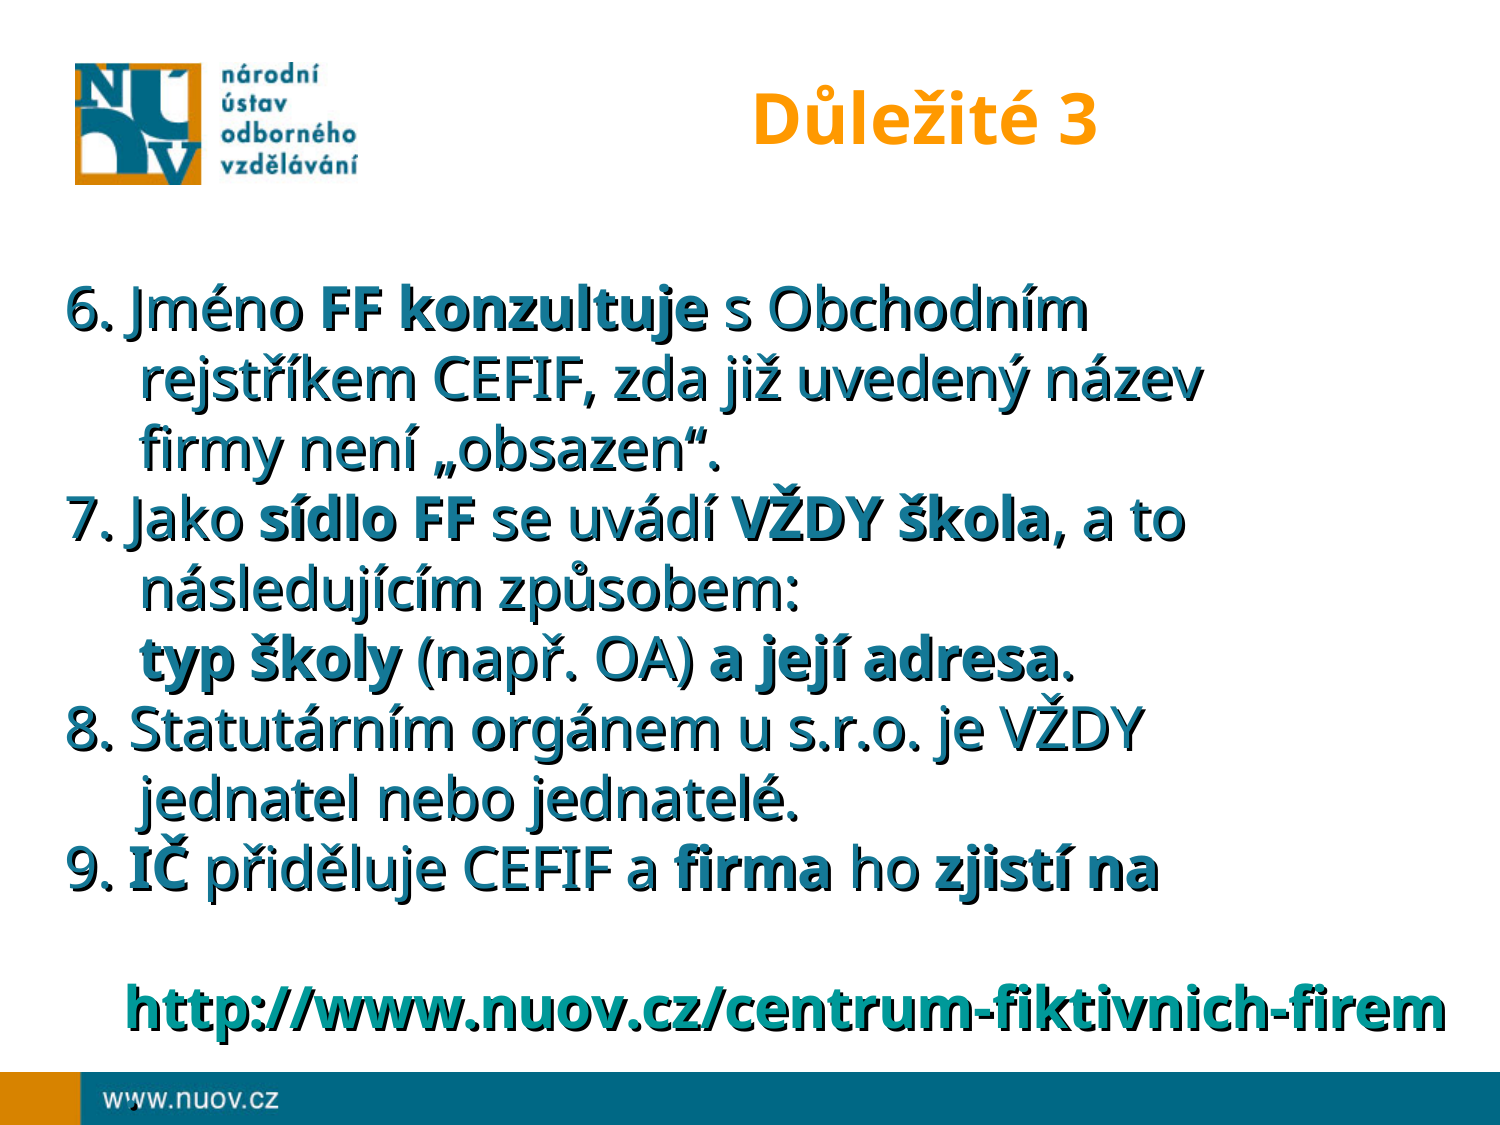

# Důležité 3
6. Jméno FF konzultuje s Obchodním
 rejstříkem CEFIF, zda již uvedený název
 firmy není „obsazen“.
7. Jako sídlo FF se uvádí VŽDY škola, a to
 následujícím způsobem:
 typ školy (např. OA) a její adresa.
8. Statutárním orgánem u s.r.o. je VŽDY
 jednatel nebo jednatelé.
9. IČ přiděluje CEFIF a firma ho zjistí na
 http://www.nuov.cz/centrum-fiktivnich-firem.